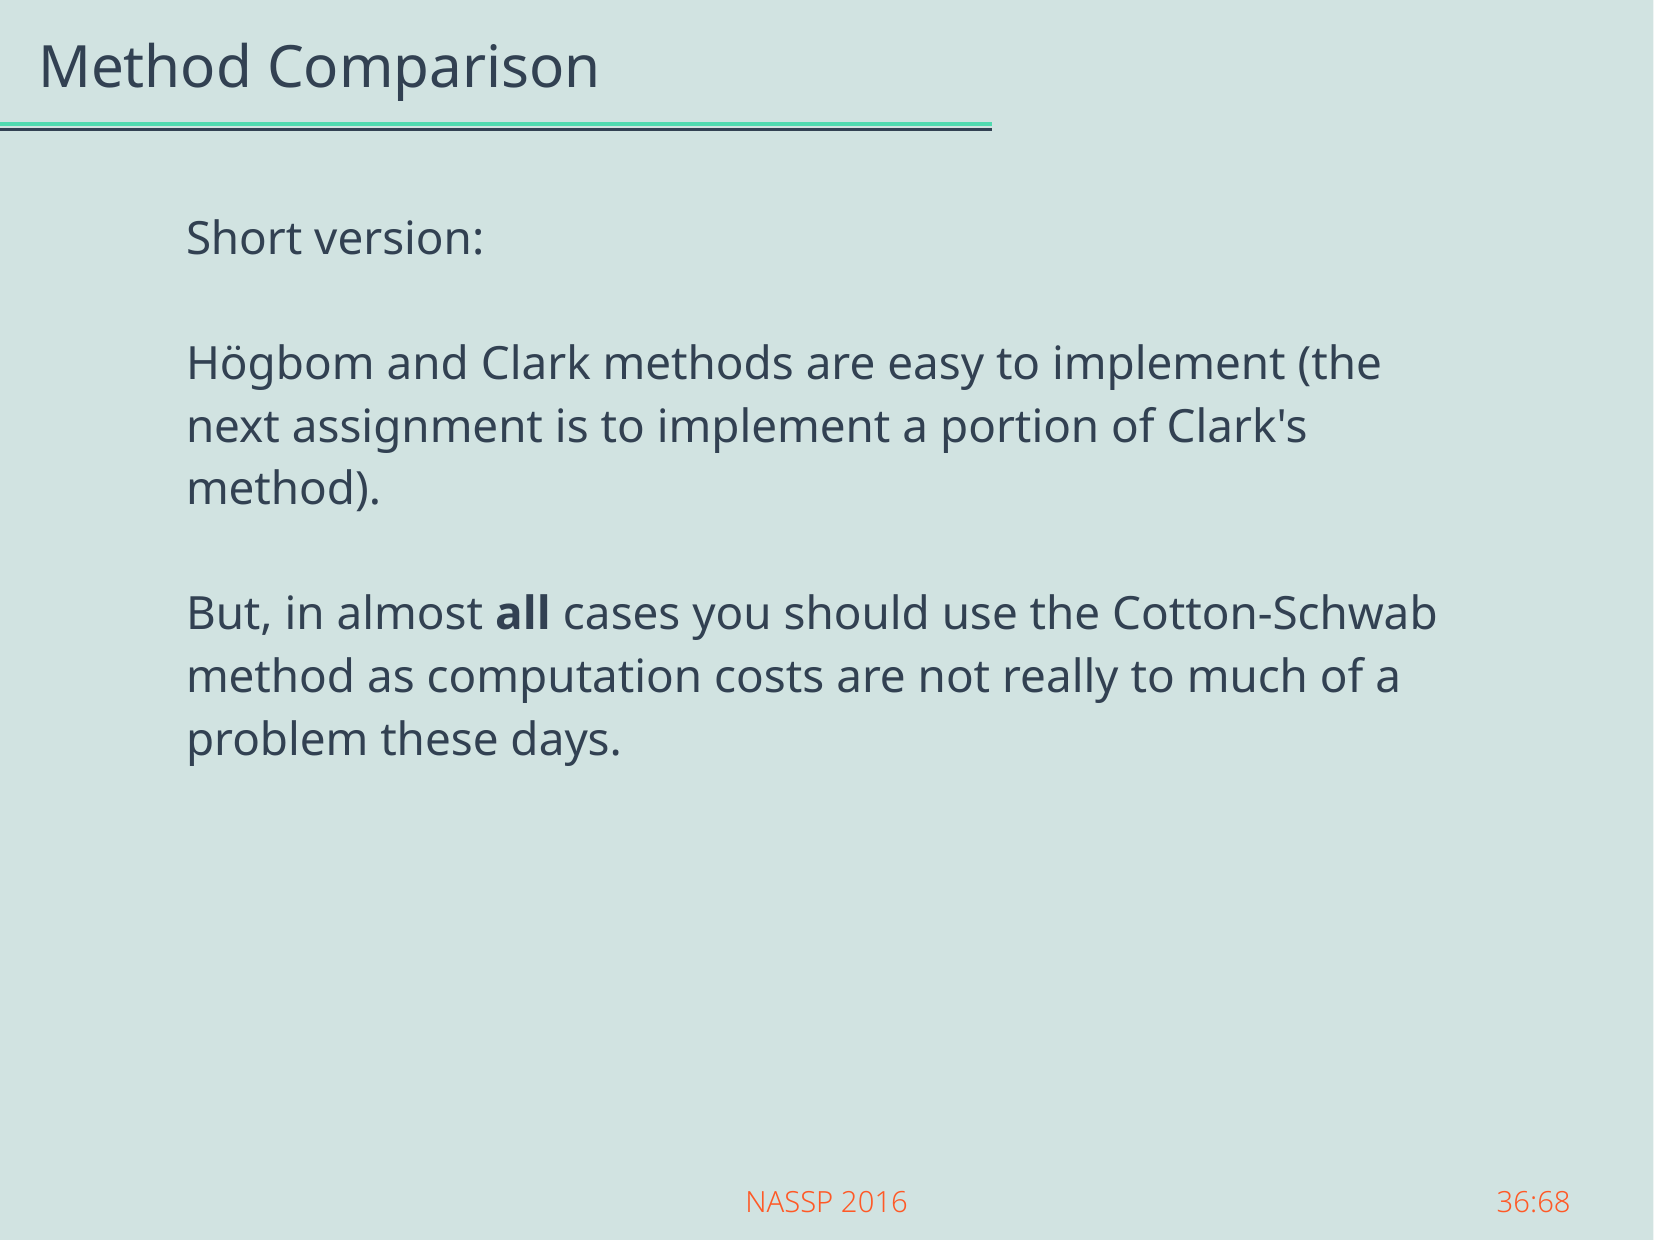

Method Comparison
Short version:
Högbom and Clark methods are easy to implement (the next assignment is to implement a portion of Clark's method).
But, in almost all cases you should use the Cotton-Schwab method as computation costs are not really to much of a problem these days.
NASSP 2016
36